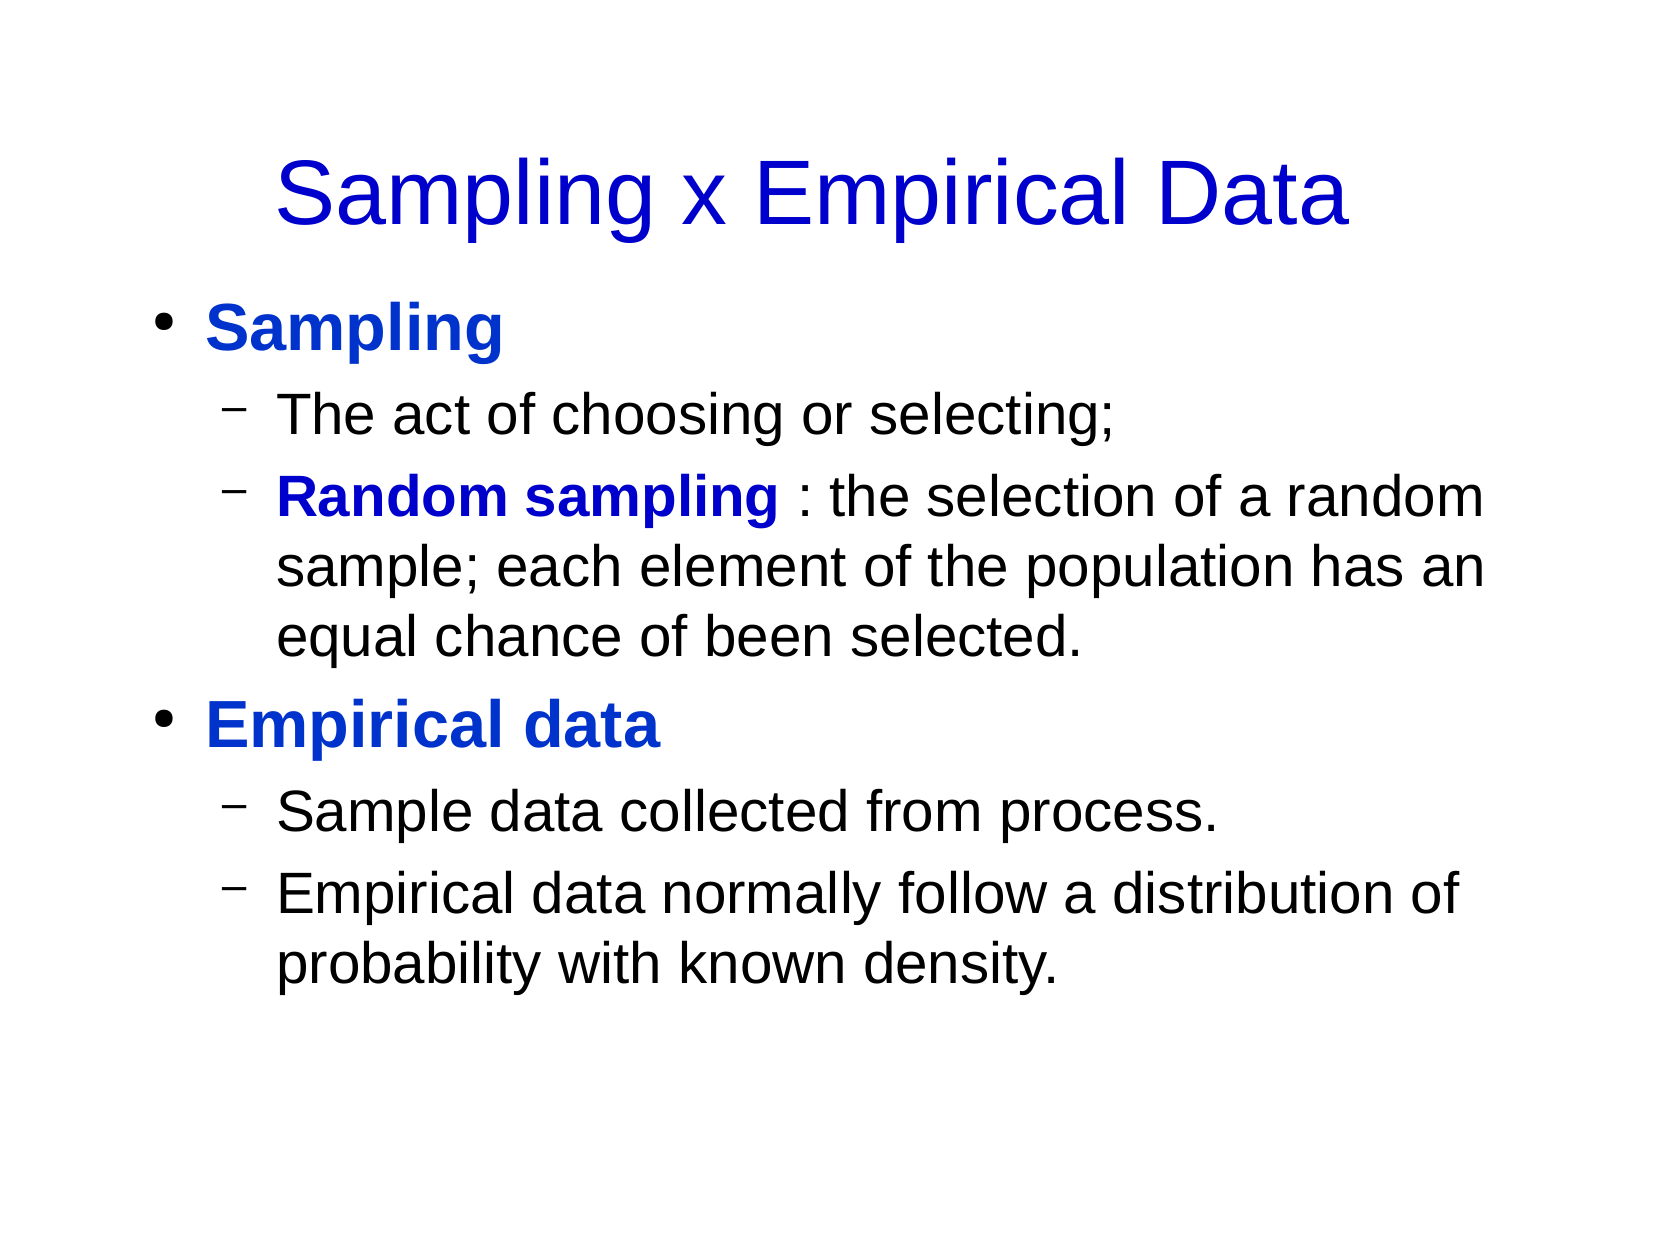

# Sampling x Empirical Data
Sampling
The act of choosing or selecting;
Random sampling : the selection of a random sample; each element of the population has an equal chance of been selected.
Empirical data
Sample data collected from process.
Empirical data normally follow a distribution of probability with known density.